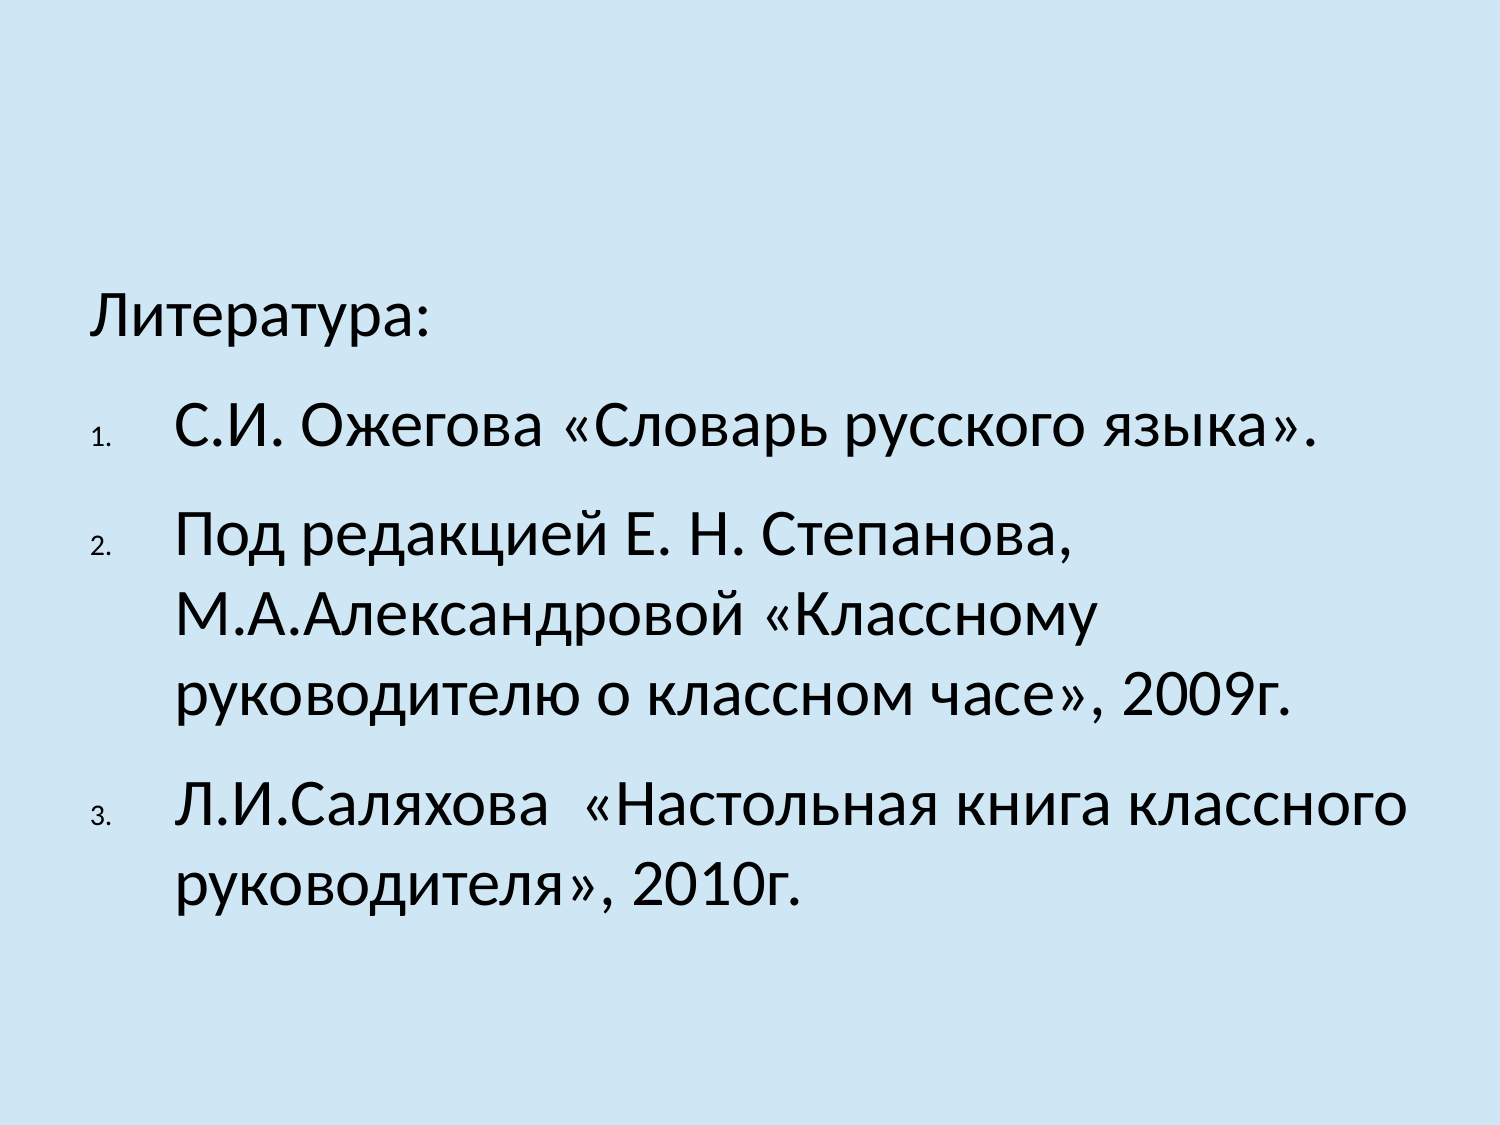

# Литература:
С.И. Ожегова «Словарь русского языка».
Под редакцией Е. Н. Степанова, М.А.Александровой «Классному руководителю о классном часе», 2009г.
Л.И.Саляхова «Настольная книга классного руководителя», 2010г.